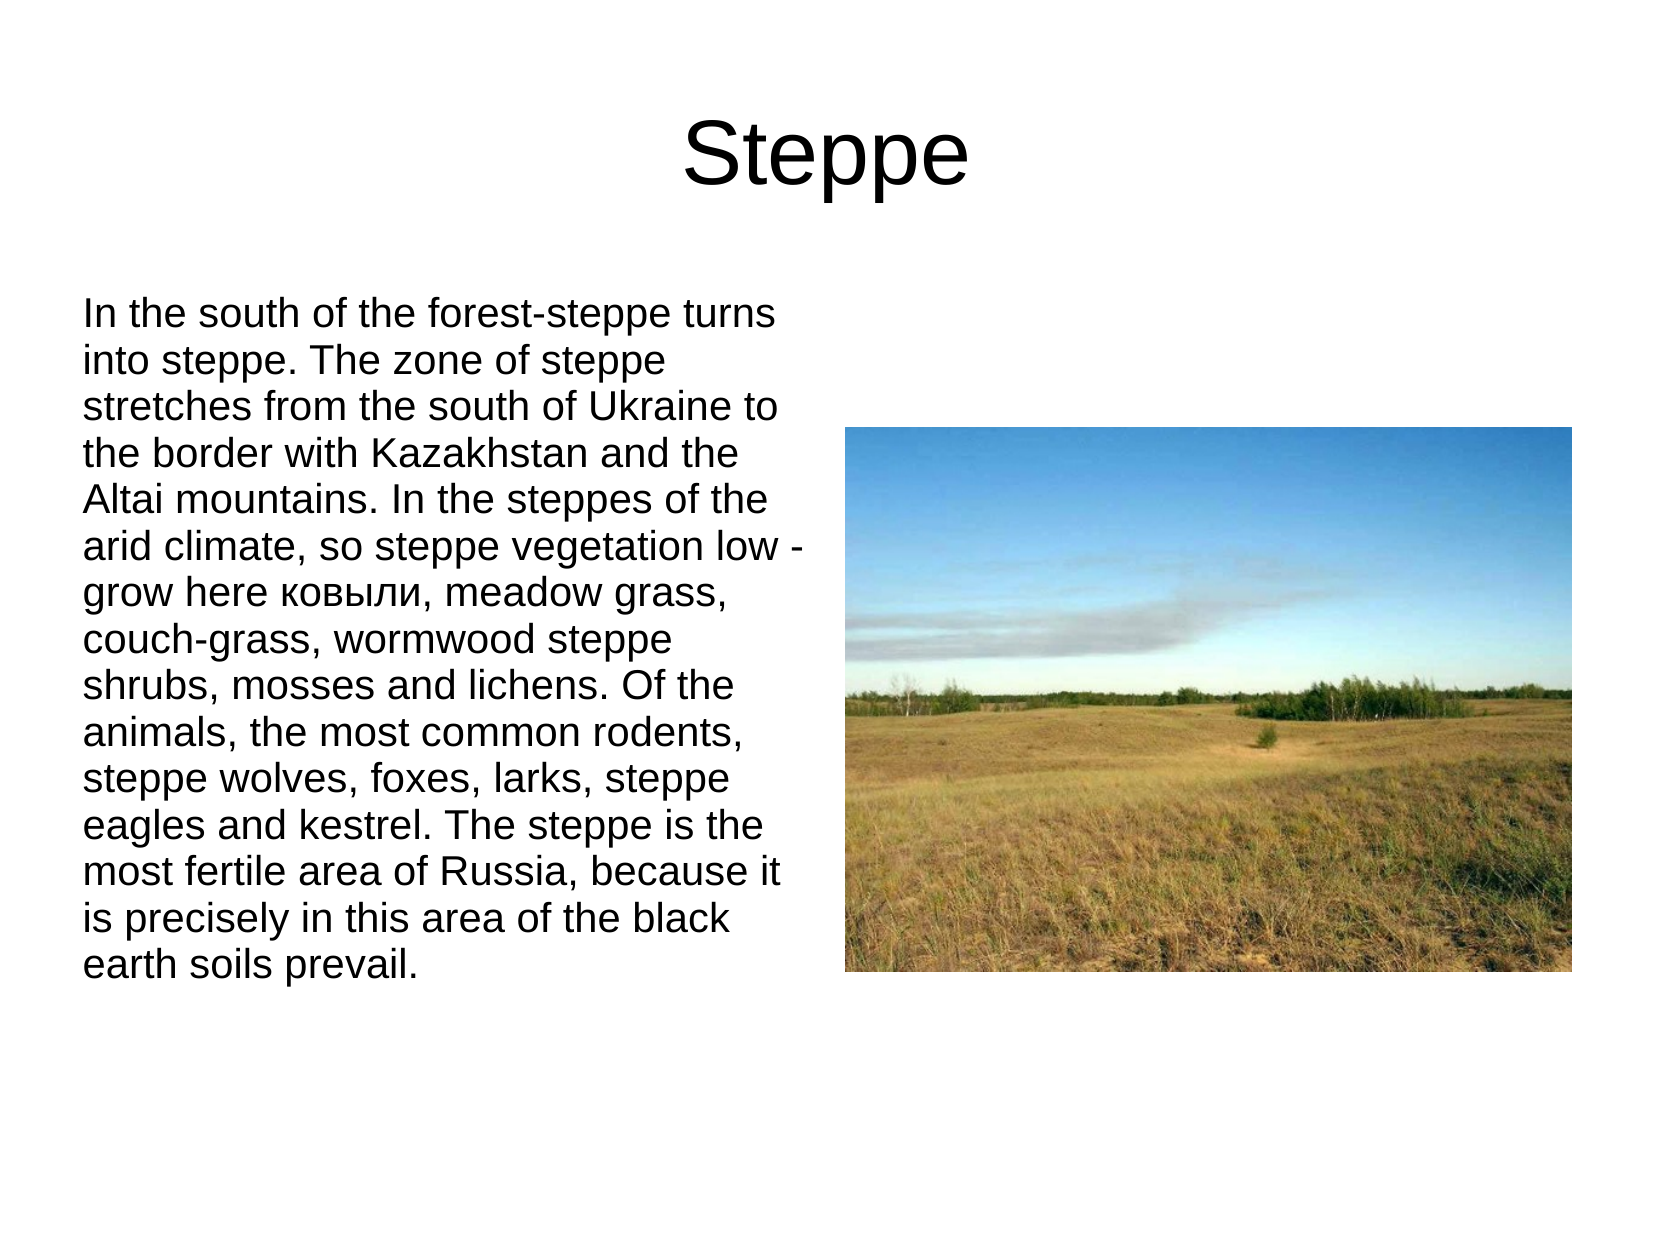

# Steppe
In the south of the forest-steppe turns into steppe. The zone of steppe stretches from the south of Ukraine to the border with Kazakhstan and the Altai mountains. In the steppes of the arid climate, so steppe vegetation low - grow here ковыли, meadow grass, couch-grass, wormwood steppe shrubs, mosses and lichens. Of the animals, the most common rodents, steppe wolves, foxes, larks, steppe eagles and kestrel. The steppe is the most fertile area of Russia, because it is precisely in this area of the black earth soils prevail.